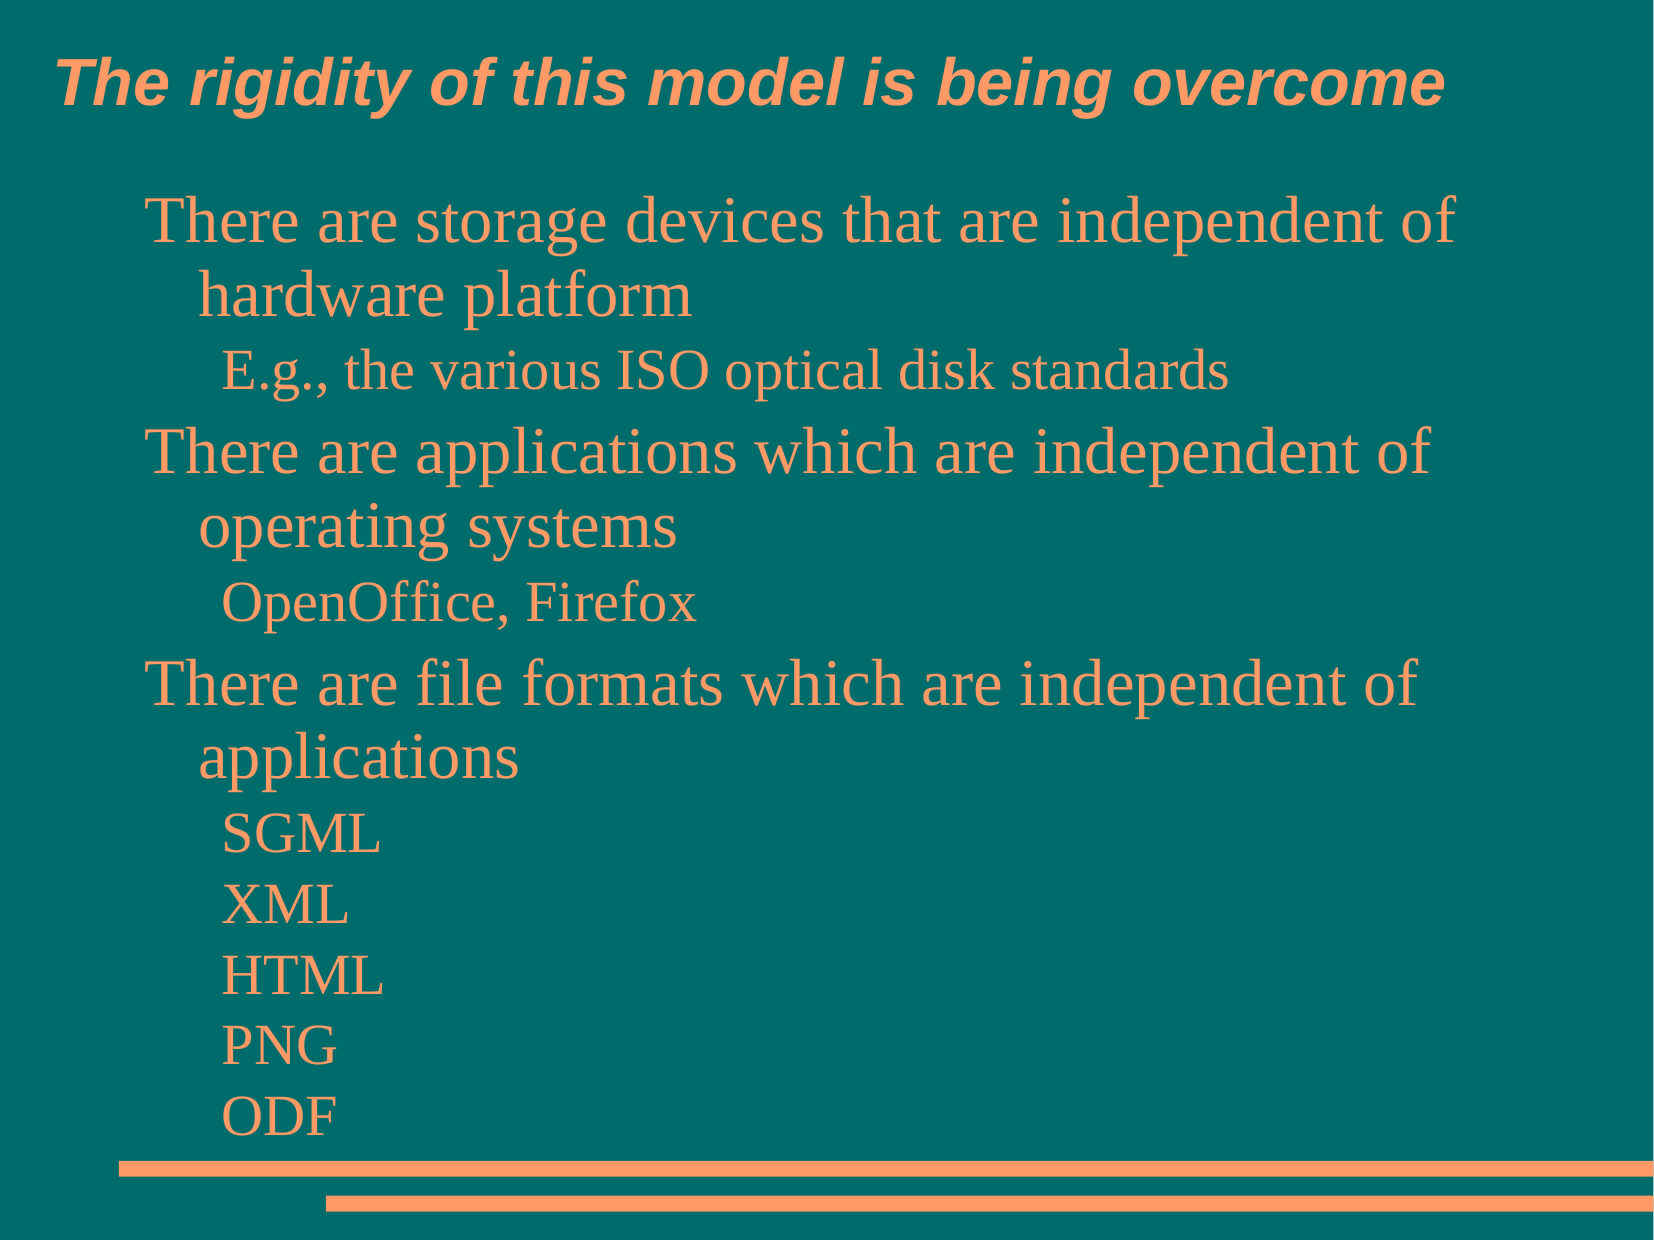

# The rigidity of this model is being overcome
There are storage devices that are independent of hardware platform
E.g., the various ISO optical disk standards
There are applications which are independent of operating systems
OpenOffice, Firefox
There are file formats which are independent of applications
SGML
XML
HTML
PNG
ODF